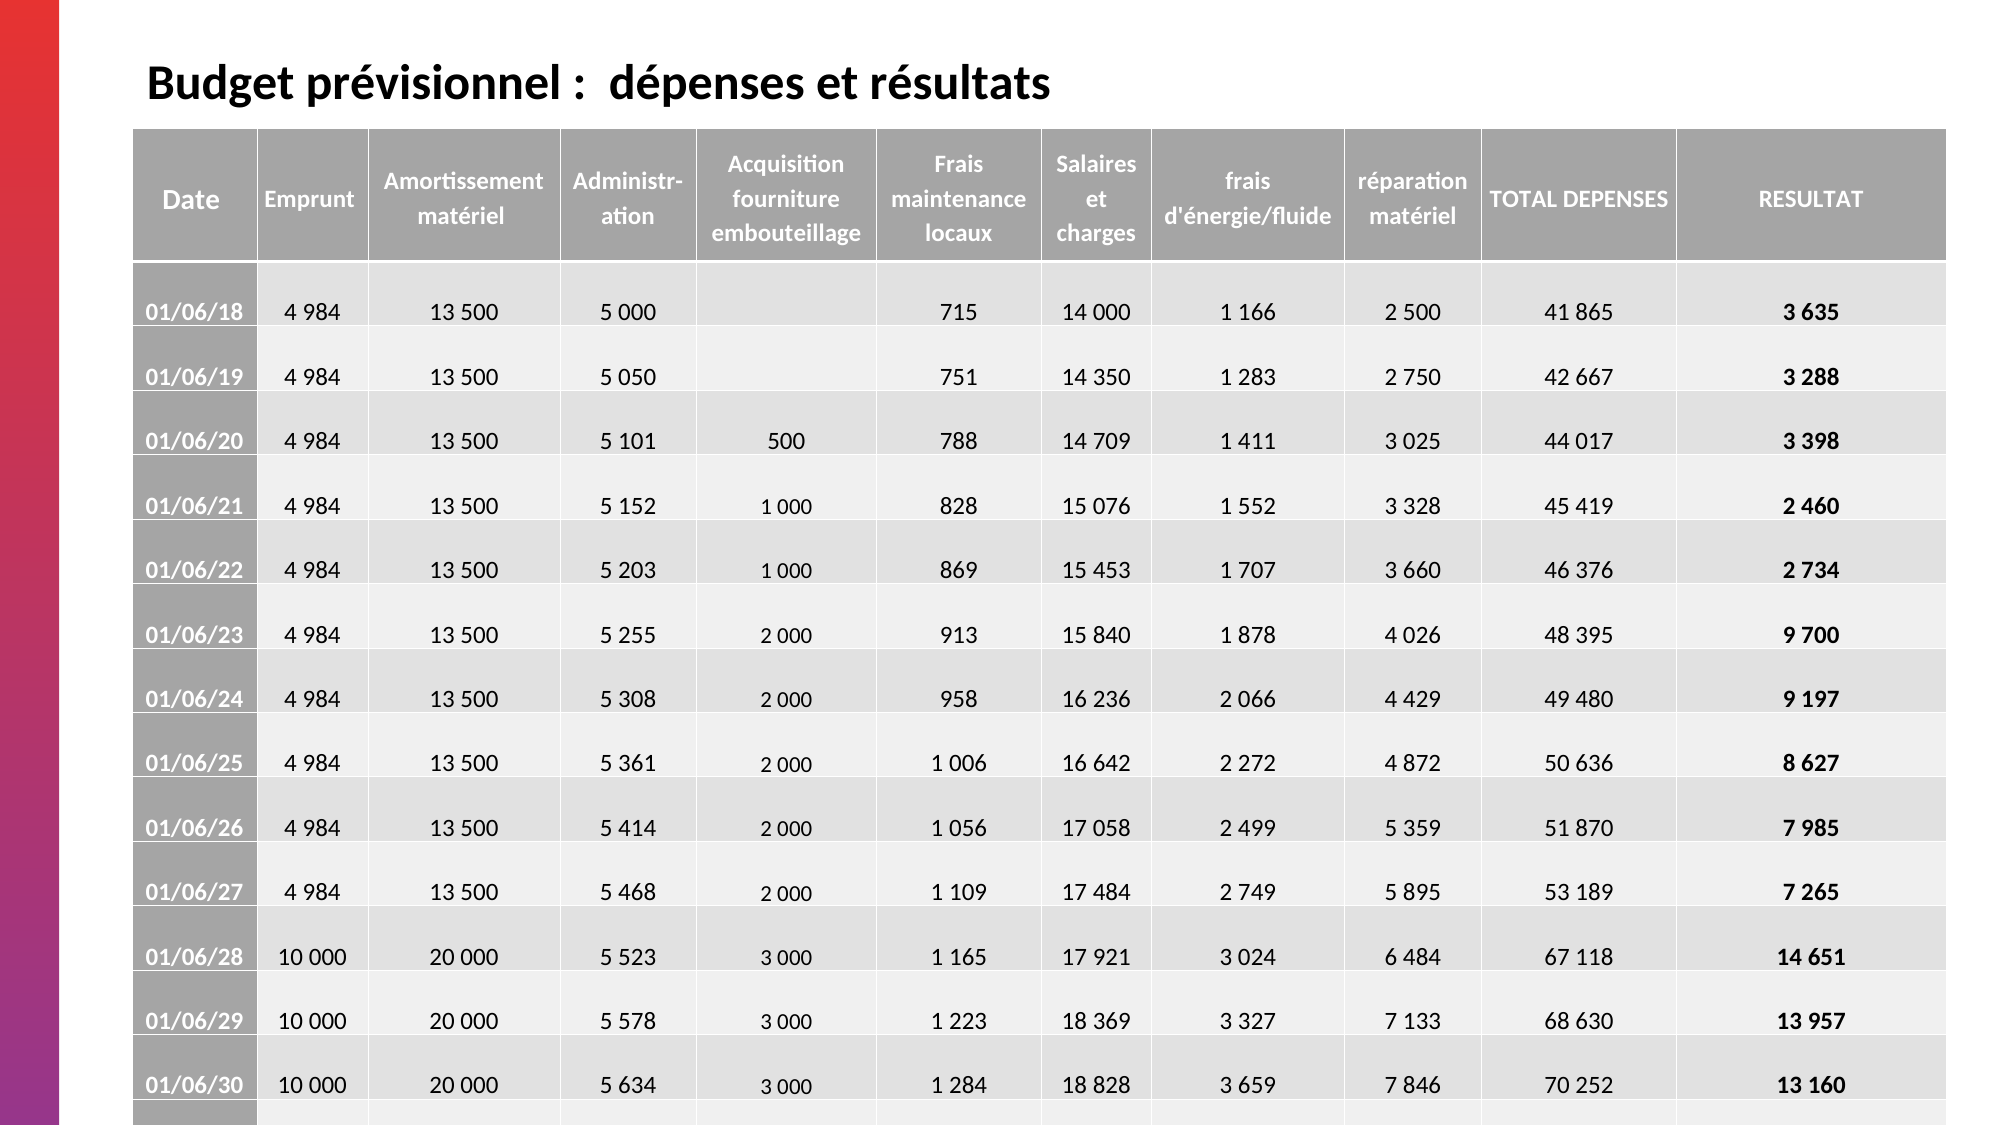

Budget prévisionnel : dépenses et résultats
| Date | Emprunt | Amortissement matériel | Administr-ation | Acquisition fourniture embouteillage | Frais maintenance locaux | Salaires et charges | frais d'énergie/fluide | réparation matériel | TOTAL DEPENSES | RESULTAT |
| --- | --- | --- | --- | --- | --- | --- | --- | --- | --- | --- |
| 01/06/18 | 4 984 | 13 500 | 5 000 | | 715 | 14 000 | 1 166 | 2 500 | 41 865 | 3 635 |
| 01/06/19 | 4 984 | 13 500 | 5 050 | | 751 | 14 350 | 1 283 | 2 750 | 42 667 | 3 288 |
| 01/06/20 | 4 984 | 13 500 | 5 101 | 500 | 788 | 14 709 | 1 411 | 3 025 | 44 017 | 3 398 |
| 01/06/21 | 4 984 | 13 500 | 5 152 | 1 000 | 828 | 15 076 | 1 552 | 3 328 | 45 419 | 2 460 |
| 01/06/22 | 4 984 | 13 500 | 5 203 | 1 000 | 869 | 15 453 | 1 707 | 3 660 | 46 376 | 2 734 |
| 01/06/23 | 4 984 | 13 500 | 5 255 | 2 000 | 913 | 15 840 | 1 878 | 4 026 | 48 395 | 9 700 |
| 01/06/24 | 4 984 | 13 500 | 5 308 | 2 000 | 958 | 16 236 | 2 066 | 4 429 | 49 480 | 9 197 |
| 01/06/25 | 4 984 | 13 500 | 5 361 | 2 000 | 1 006 | 16 642 | 2 272 | 4 872 | 50 636 | 8 627 |
| 01/06/26 | 4 984 | 13 500 | 5 414 | 2 000 | 1 056 | 17 058 | 2 499 | 5 359 | 51 870 | 7 985 |
| 01/06/27 | 4 984 | 13 500 | 5 468 | 2 000 | 1 109 | 17 484 | 2 749 | 5 895 | 53 189 | 7 265 |
| 01/06/28 | 10 000 | 20 000 | 5 523 | 3 000 | 1 165 | 17 921 | 3 024 | 6 484 | 67 118 | 14 651 |
| 01/06/29 | 10 000 | 20 000 | 5 578 | 3 000 | 1 223 | 18 369 | 3 327 | 7 133 | 68 630 | 13 957 |
| 01/06/30 | 10 000 | 20 000 | 5 634 | 3 000 | 1 284 | 18 828 | 3 659 | 7 846 | 70 252 | 13 160 |
| 01/06/31 | 10 000 | 20 000 | 5 690 | 3 000 | 1 348 | 19 299 | 4 025 | 8 631 | 71 994 | 12 253 |
| 01/06/32 | 10 000 | 20 000 | 5 747 | 3 000 | 1 416 | 19 782 | 4 428 | 9 494 | 73 866 | 11 223 |
| 01/06/33 | 10 000 | 20 000 | 5 805 | 4 000 | 1 486 | 20 276 | 4 871 | 10 443 | 76 881 | 30 825 |
| 01/06/34 | 10 000 | 20 000 | 5 863 | 4 000 | 1 561 | 20 783 | 5 358 | 11 487 | 79 052 | 29 732 |
| 01/06/35 | 10 000 | 20 000 | 5 922 | 4 000 | 1 639 | 21 303 | 5 894 | 12 636 | 81 393 | 28 479 |
| 01/06/36 | 10 000 | 20 000 | 5 981 | 4 000 | 1 721 | 21 835 | 6 483 | 13 900 | 83 919 | 27 051 |
| 01/06/37 | 10 000 | 20 000 | 6 041 | 4 000 | 1 807 | 22 381 | 7 131 | 15 290 | 86 649 | 25 431 |
| 01/06/38 | 10 000 | 20 000 | 6 101 | 6 000 | 1 897 | 22 941 | 7 844 | 16 819 | 91 602 | 45 660 |
| 01/06/39 | 10 000 | 20 000 | 6 162 | 6 000 | 1 992 | 23 514 | 8 629 | 18 501 | 94 797 | 43 837 |
| 01/06/40 | 10 000 | 20 000 | 6 224 | 6 000 | 2 092 | 24 102 | 9 492 | 20 351 | 98 259 | 41 762 |
| 01/06/41 | 10 000 | 20 000 | 6 286 | 6 000 | 2 196 | 24 705 | 10 441 | 22 386 | 102 013 | 39 408 |